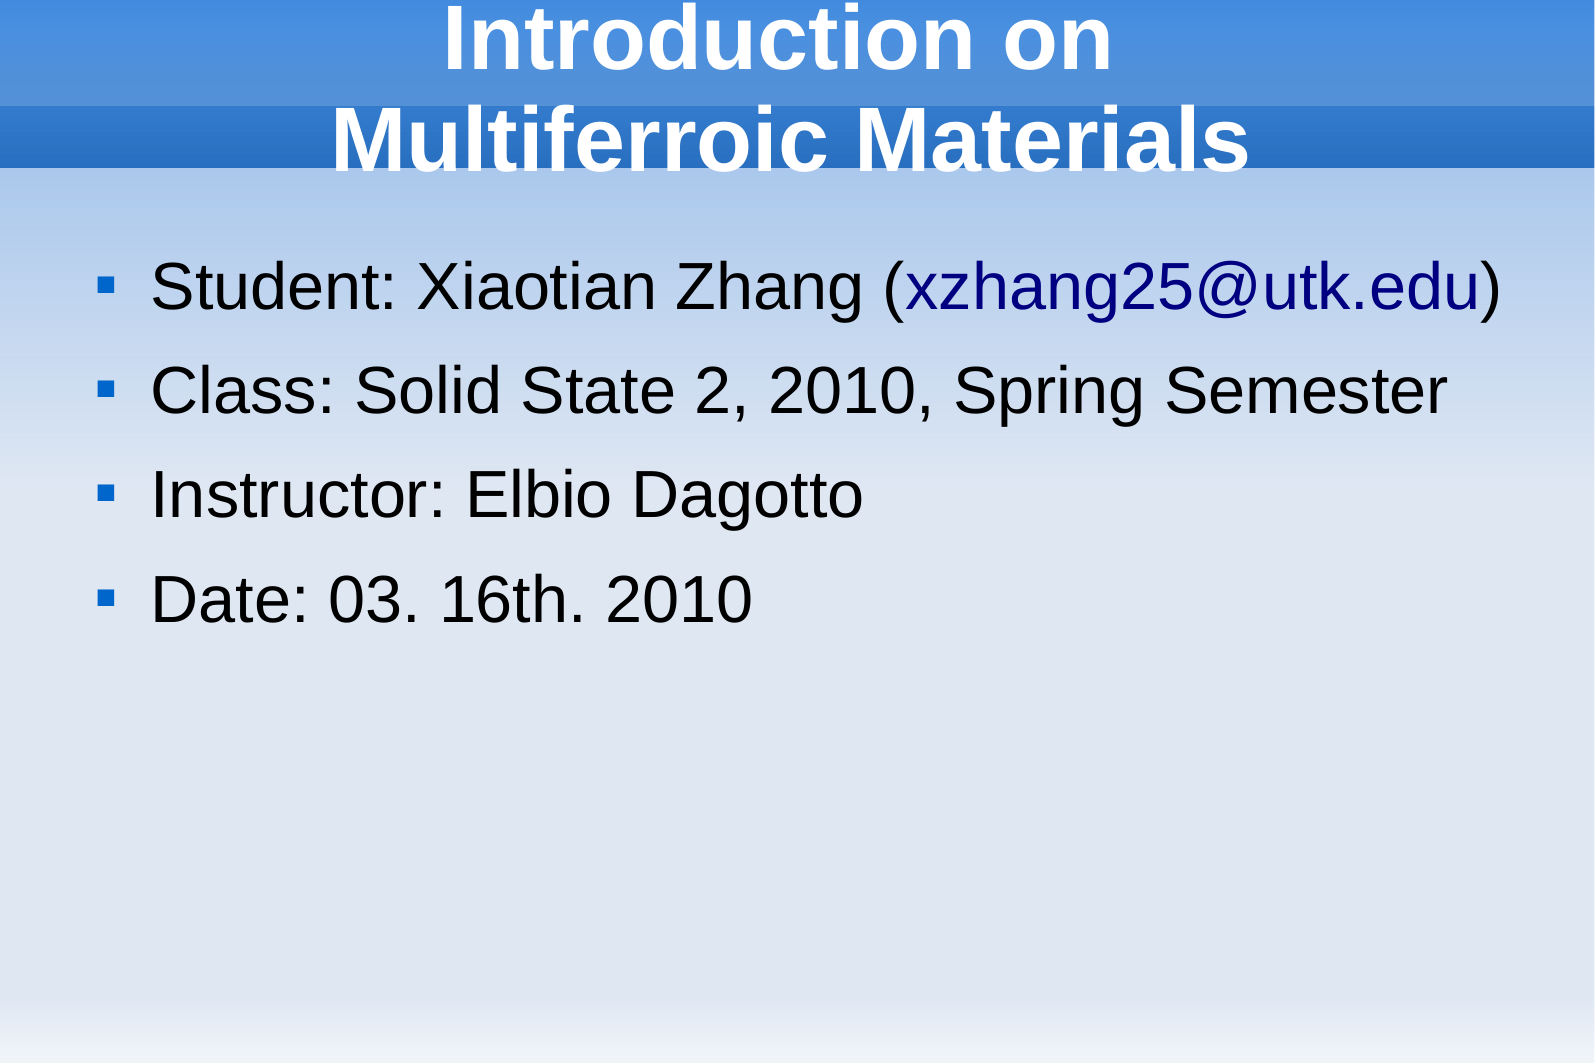

# Introduction on Multiferroic Materials
Student: Xiaotian Zhang (xzhang25@utk.edu)
Class: Solid State 2, 2010, Spring Semester
Instructor: Elbio Dagotto
Date: 03. 16th. 2010